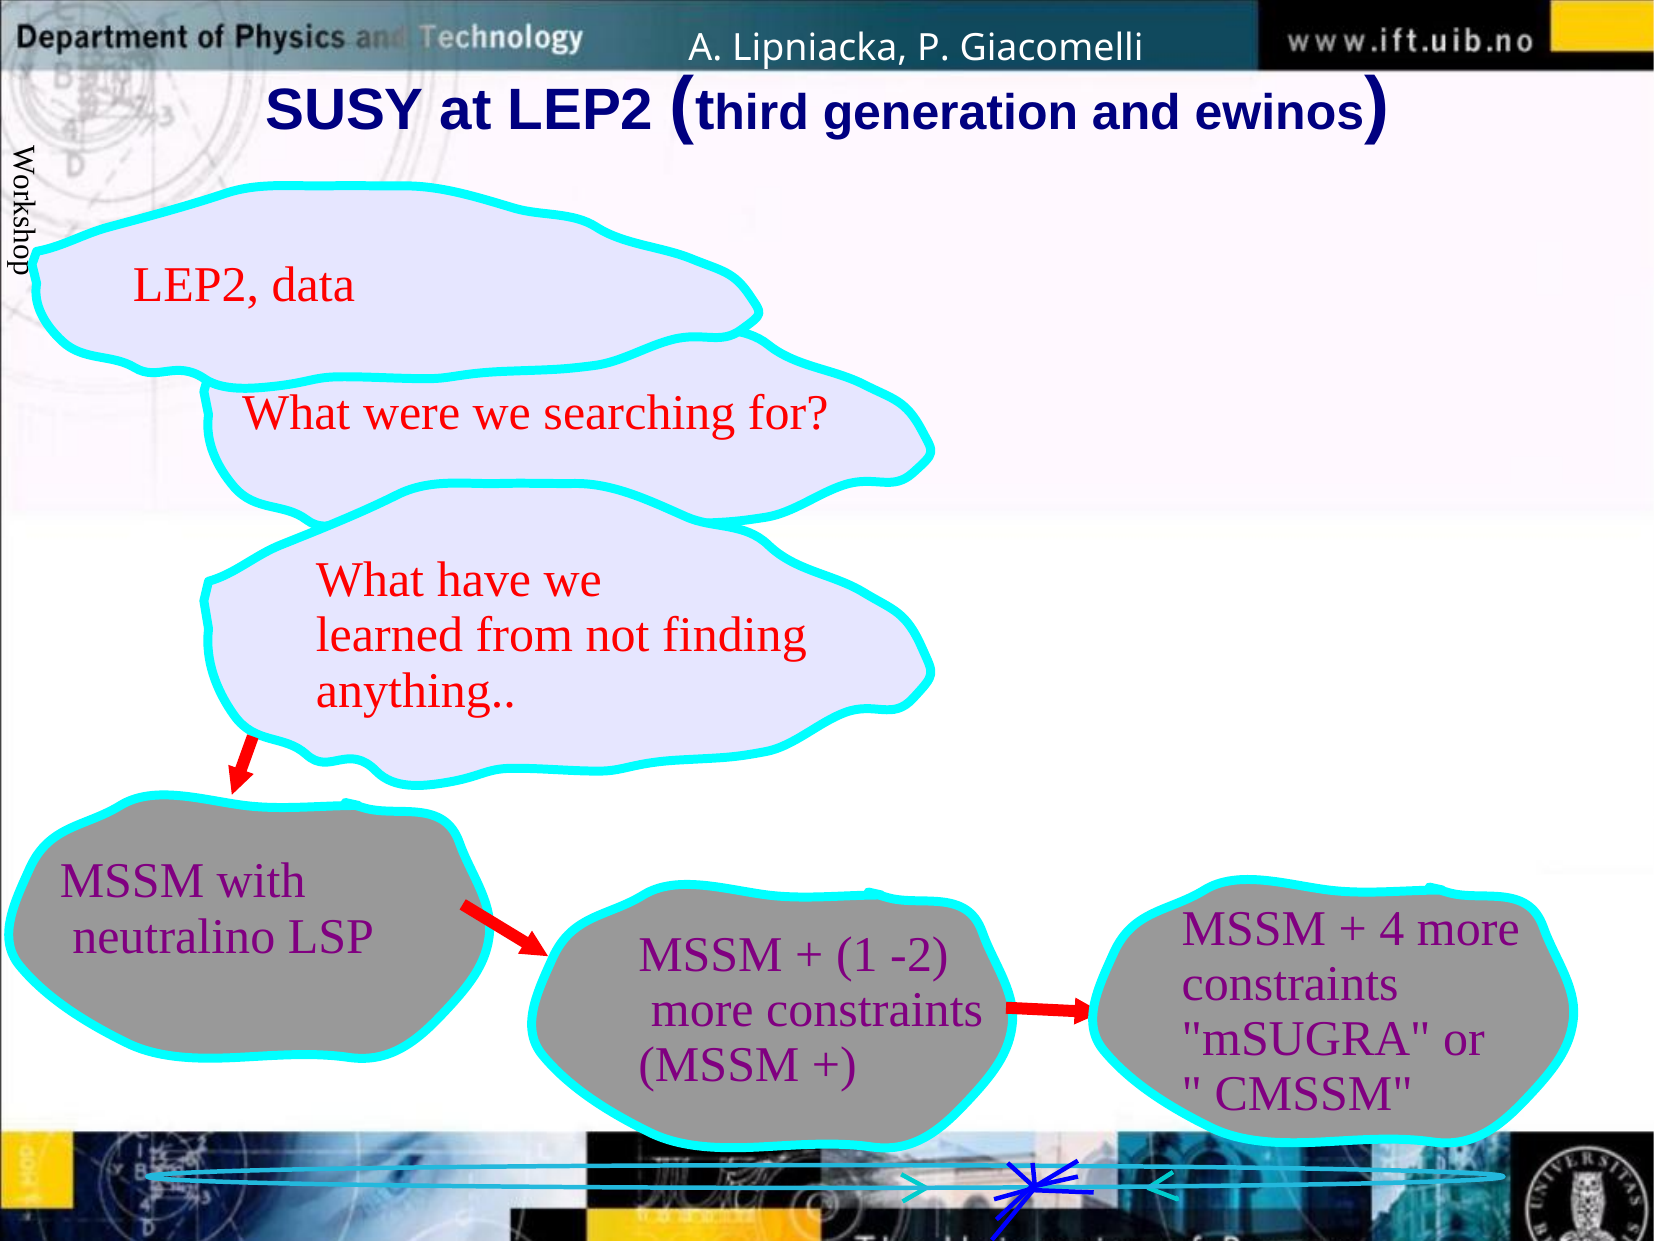

# SUSY at LEP2 (third generation and ewinos)
LEP2, data
What were we searching for?
What have we
learned from not finding
anything..
MSSM with
 neutralino LSP
MSSM + 4 more
constraints
"mSUGRA" or
" CMSSM"
MSSM + (1 -2)
 more constraints
(MSSM +)